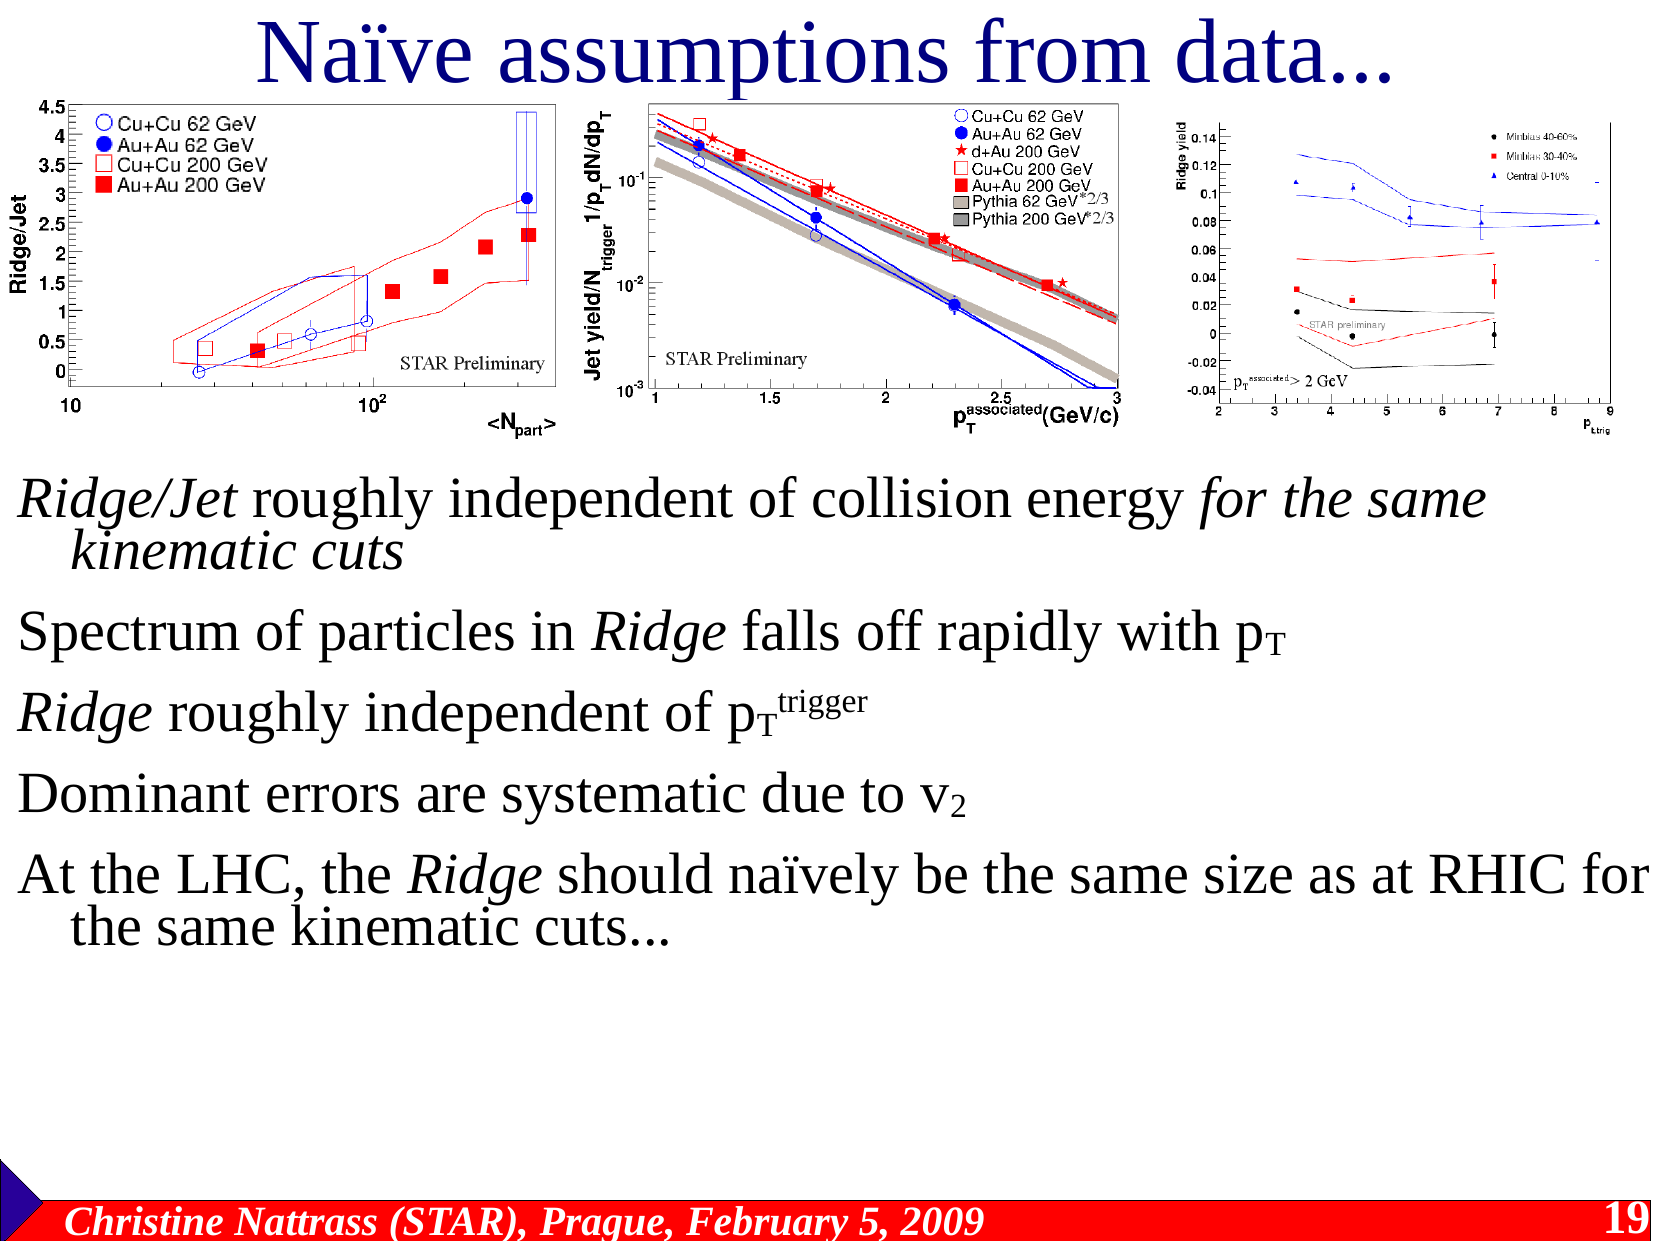

# Naïve assumptions from data...
Ridge/Jet roughly independent of collision energy for the same kinematic cuts
Spectrum of particles in Ridge falls off rapidly with pT
Ridge roughly independent of pTtrigger
Dominant errors are systematic due to v2
At the LHC, the Ridge should naïvely be the same size as at RHIC for the same kinematic cuts...
19